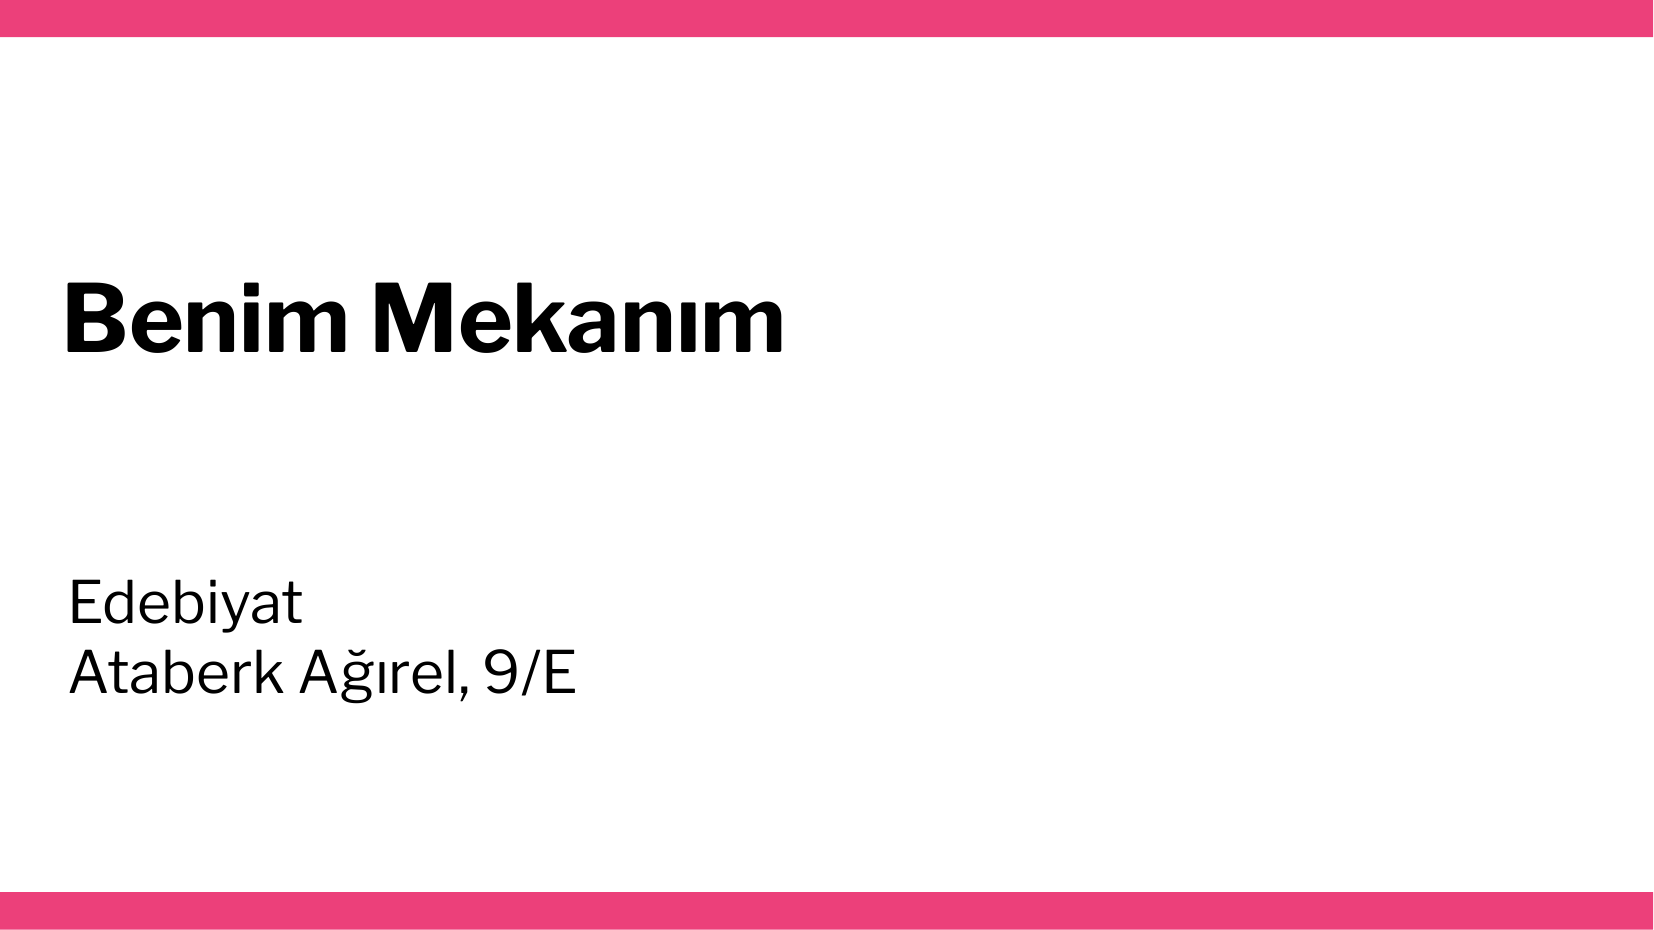

# Benim Mekanım
Edebiyat
Ataberk Ağırel, 9/E